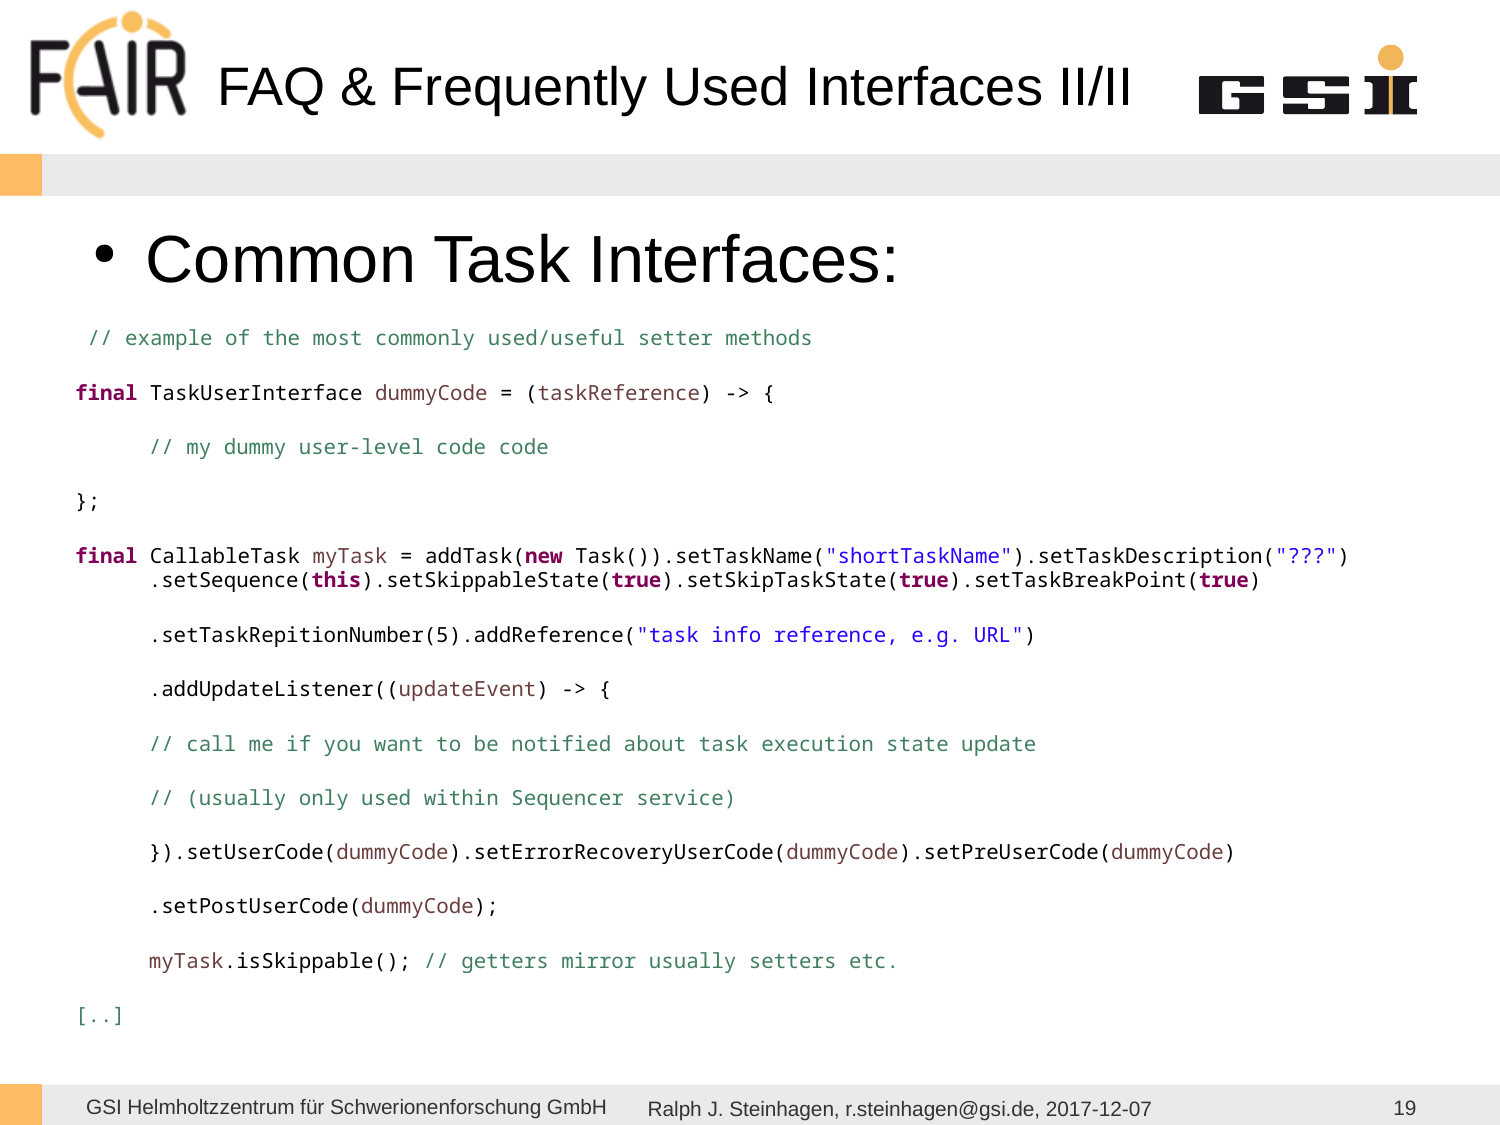

# FAQ & Frequently Used Interfaces II/II
Common Task Interfaces:
 // example of the most commonly used/useful setter methods
final TaskUserInterface dummyCode = (taskReference) -> {
 	// my dummy user-level code code
};
final CallableTask myTask = addTask(new Task()).setTaskName("shortTaskName").setTaskDescription("???") 	.setSequence(this).setSkippableState(true).setSkipTaskState(true).setTaskBreakPoint(true)
 	.setTaskRepitionNumber(5).addReference("task info reference, e.g. URL")
 	.addUpdateListener((updateEvent) -> {
 	// call me if you want to be notified about task execution state update
 	// (usually only used within Sequencer service)
 	}).setUserCode(dummyCode).setErrorRecoveryUserCode(dummyCode).setPreUserCode(dummyCode)
 	.setPostUserCode(dummyCode);
 	myTask.isSkippable(); // getters mirror usually setters etc.
[..]